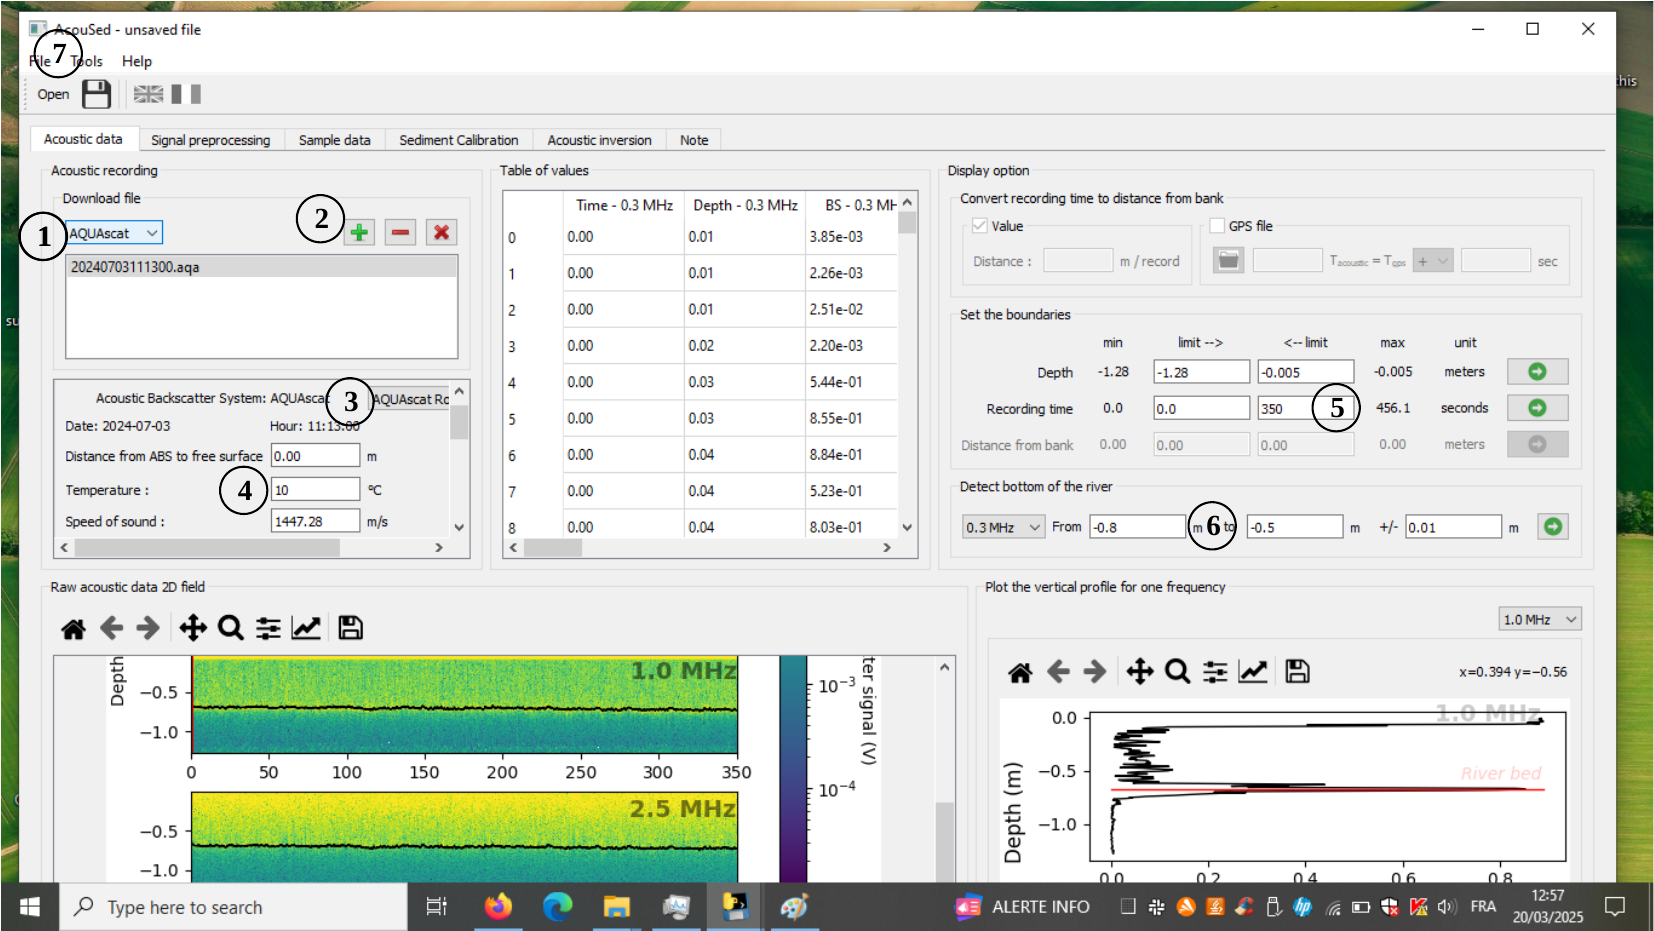

7
2
1
1
3
5
4
6